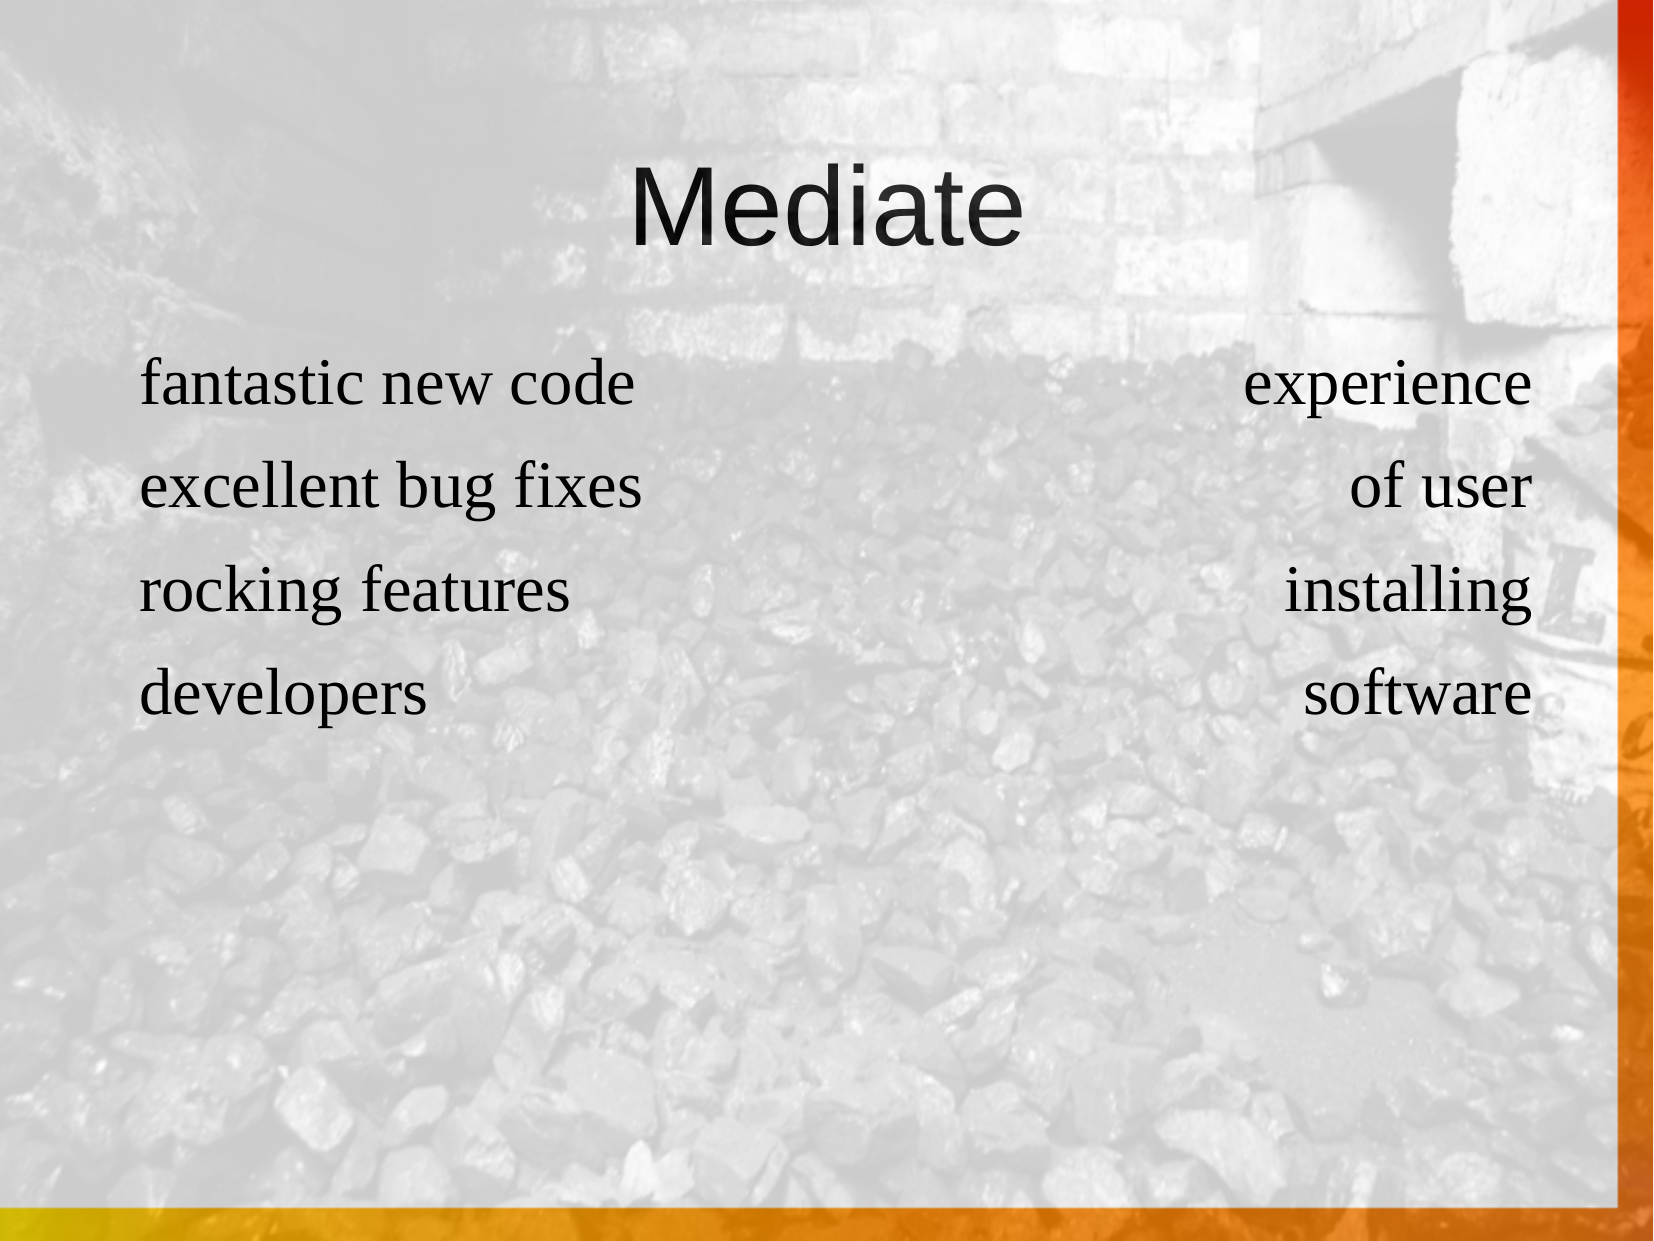

# Mediate
fantastic new code
excellent bug fixes
rocking features
developers
experience
of user
installing
software